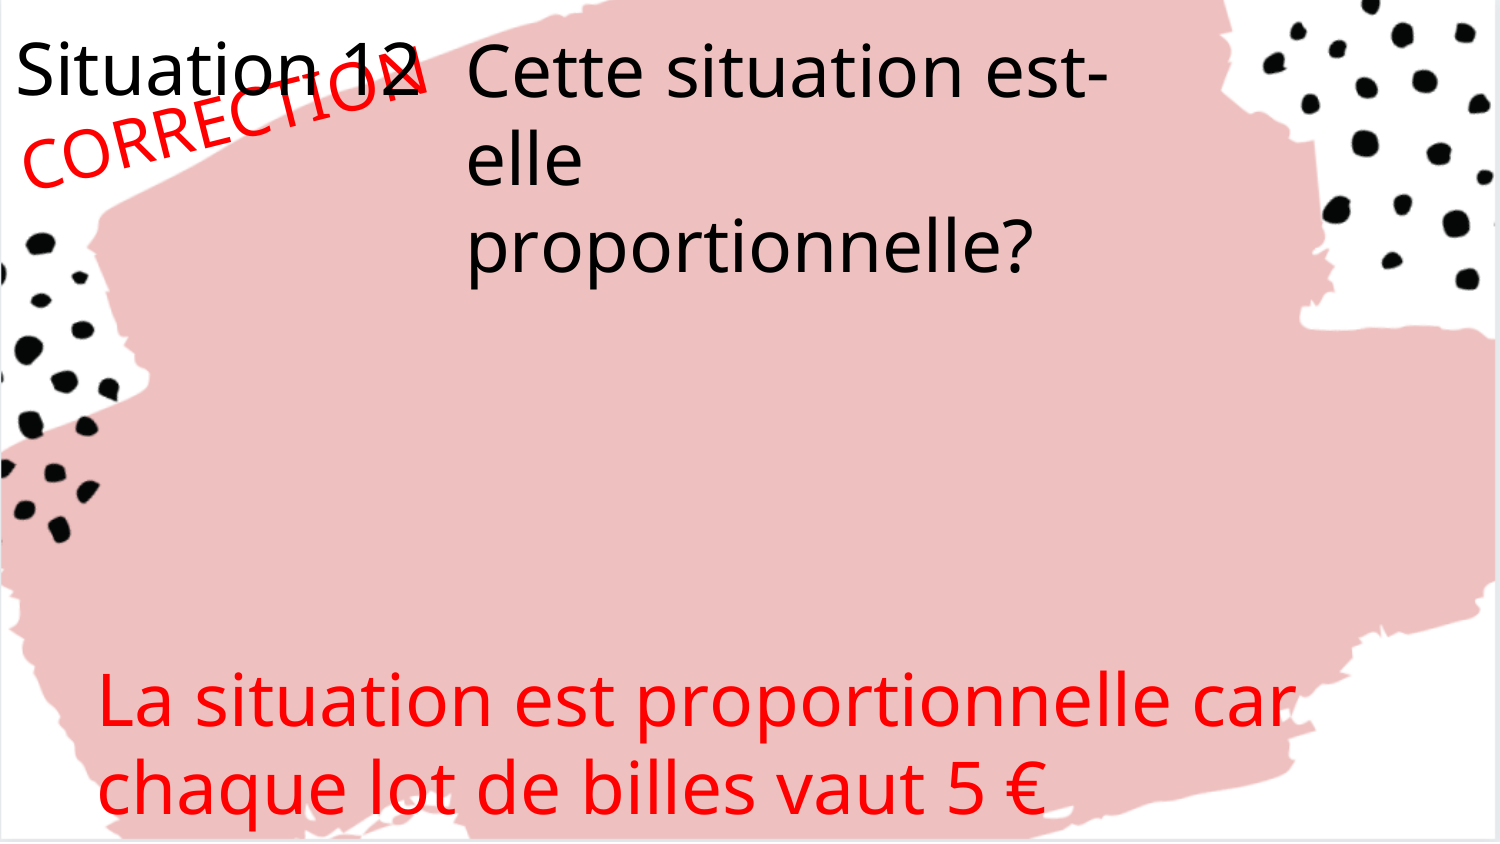

Situation 12
Cette situation est-elle proportionnelle?
CORRECTION
La situation est proportionnelle car chaque lot de billes vaut 5 €